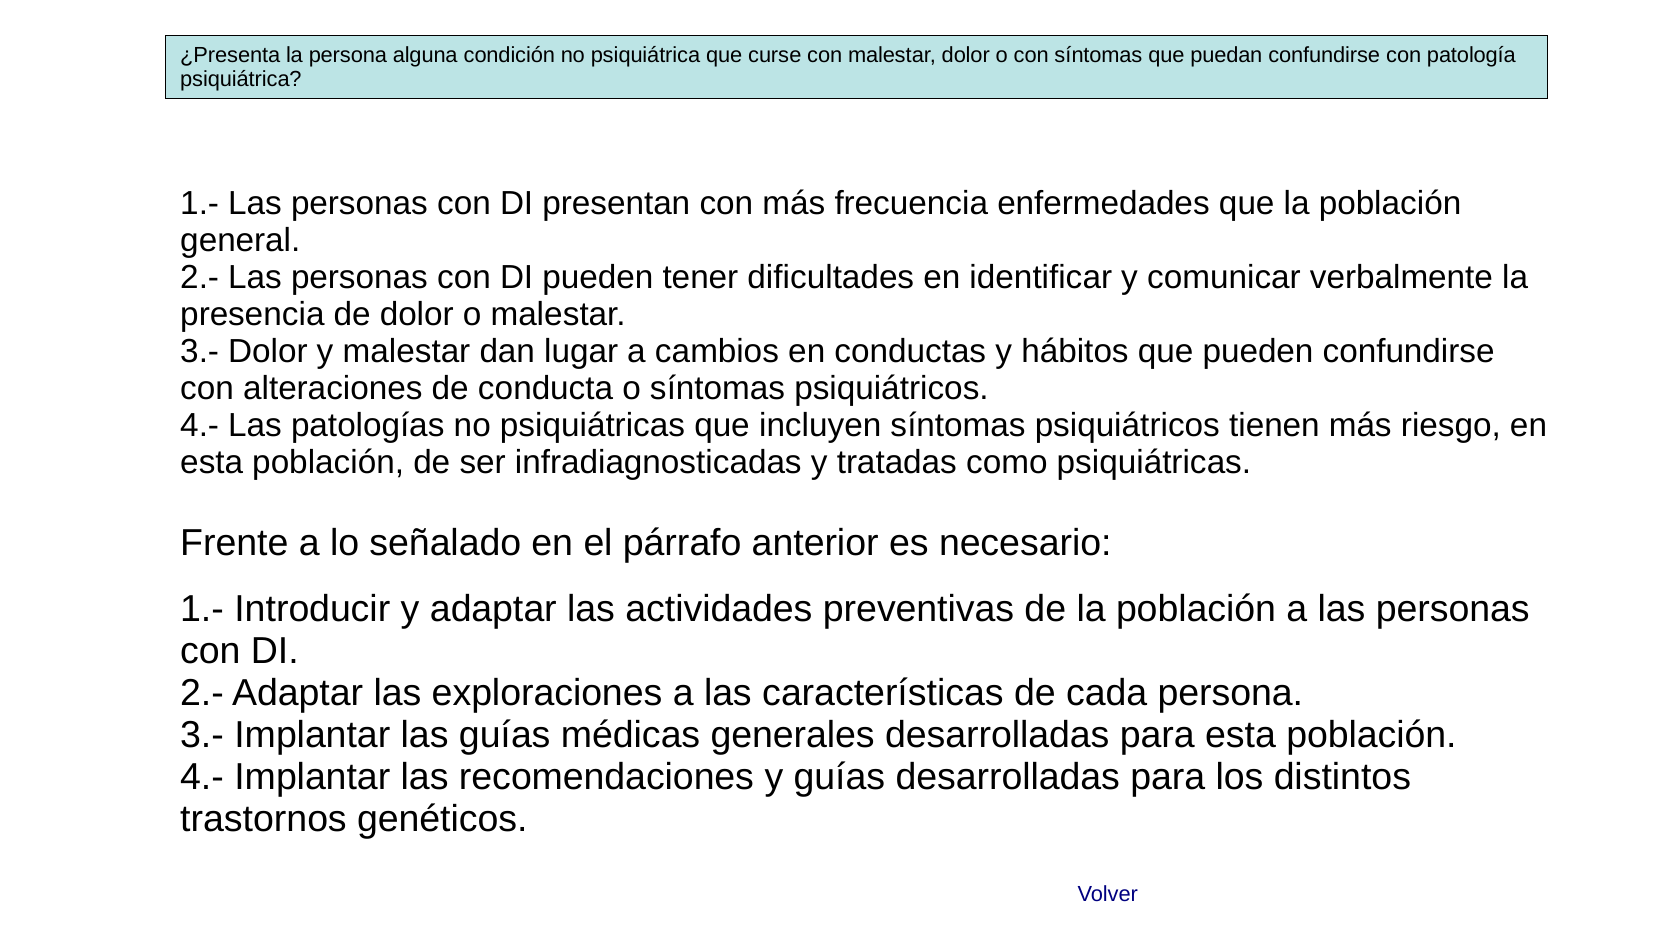

¿Presenta la persona alguna condición no psiquiátrica que curse con malestar, dolor o con síntomas que puedan confundirse con patología psiquiátrica?
1.- Las personas con DI presentan con más frecuencia enfermedades que la población general.
2.- Las personas con DI pueden tener dificultades en identificar y comunicar verbalmente la presencia de dolor o malestar.
3.- Dolor y malestar dan lugar a cambios en conductas y hábitos que pueden confundirse con alteraciones de conducta o síntomas psiquiátricos.
4.- Las patologías no psiquiátricas que incluyen síntomas psiquiátricos tienen más riesgo, en esta población, de ser infradiagnosticadas y tratadas como psiquiátricas.
Frente a lo señalado en el párrafo anterior es necesario:
1.- Introducir y adaptar las actividades preventivas de la población a las personas con DI.
2.- Adaptar las exploraciones a las características de cada persona.
3.- Implantar las guías médicas generales desarrolladas para esta población.
4.- Implantar las recomendaciones y guías desarrolladas para los distintos trastornos genéticos.
Volver